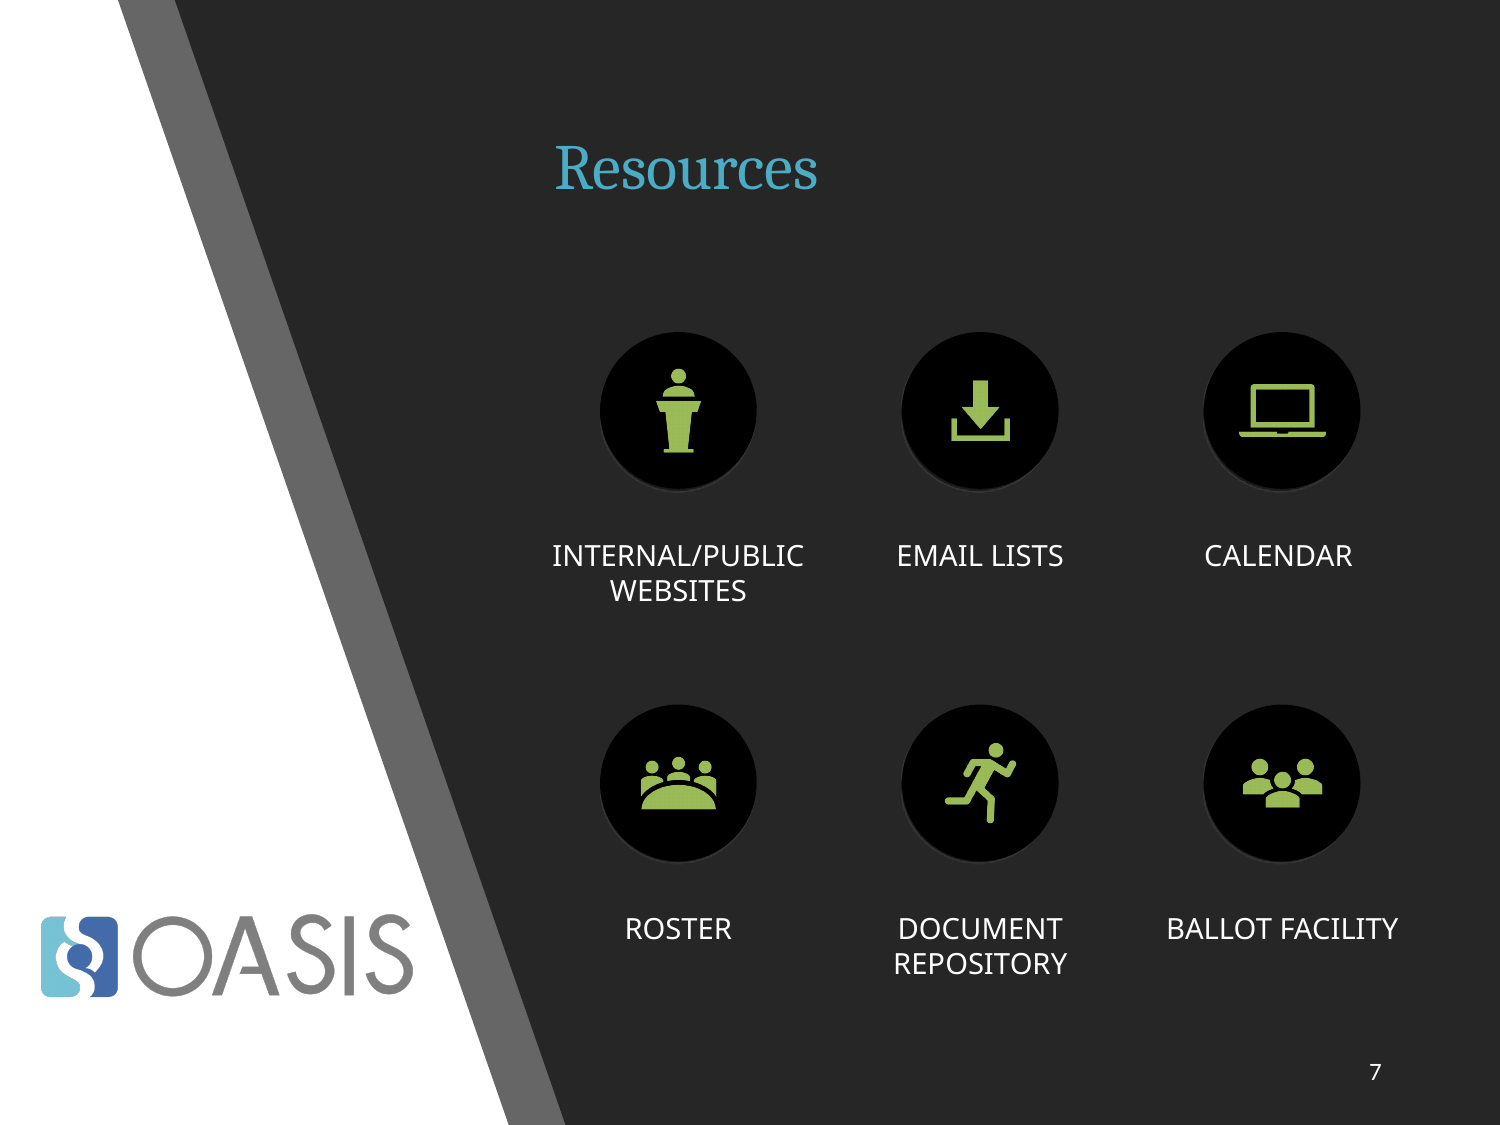

# Resources
Internal/public websites
Email lists
Calendar
Roster
Document Repository
Ballot Facility